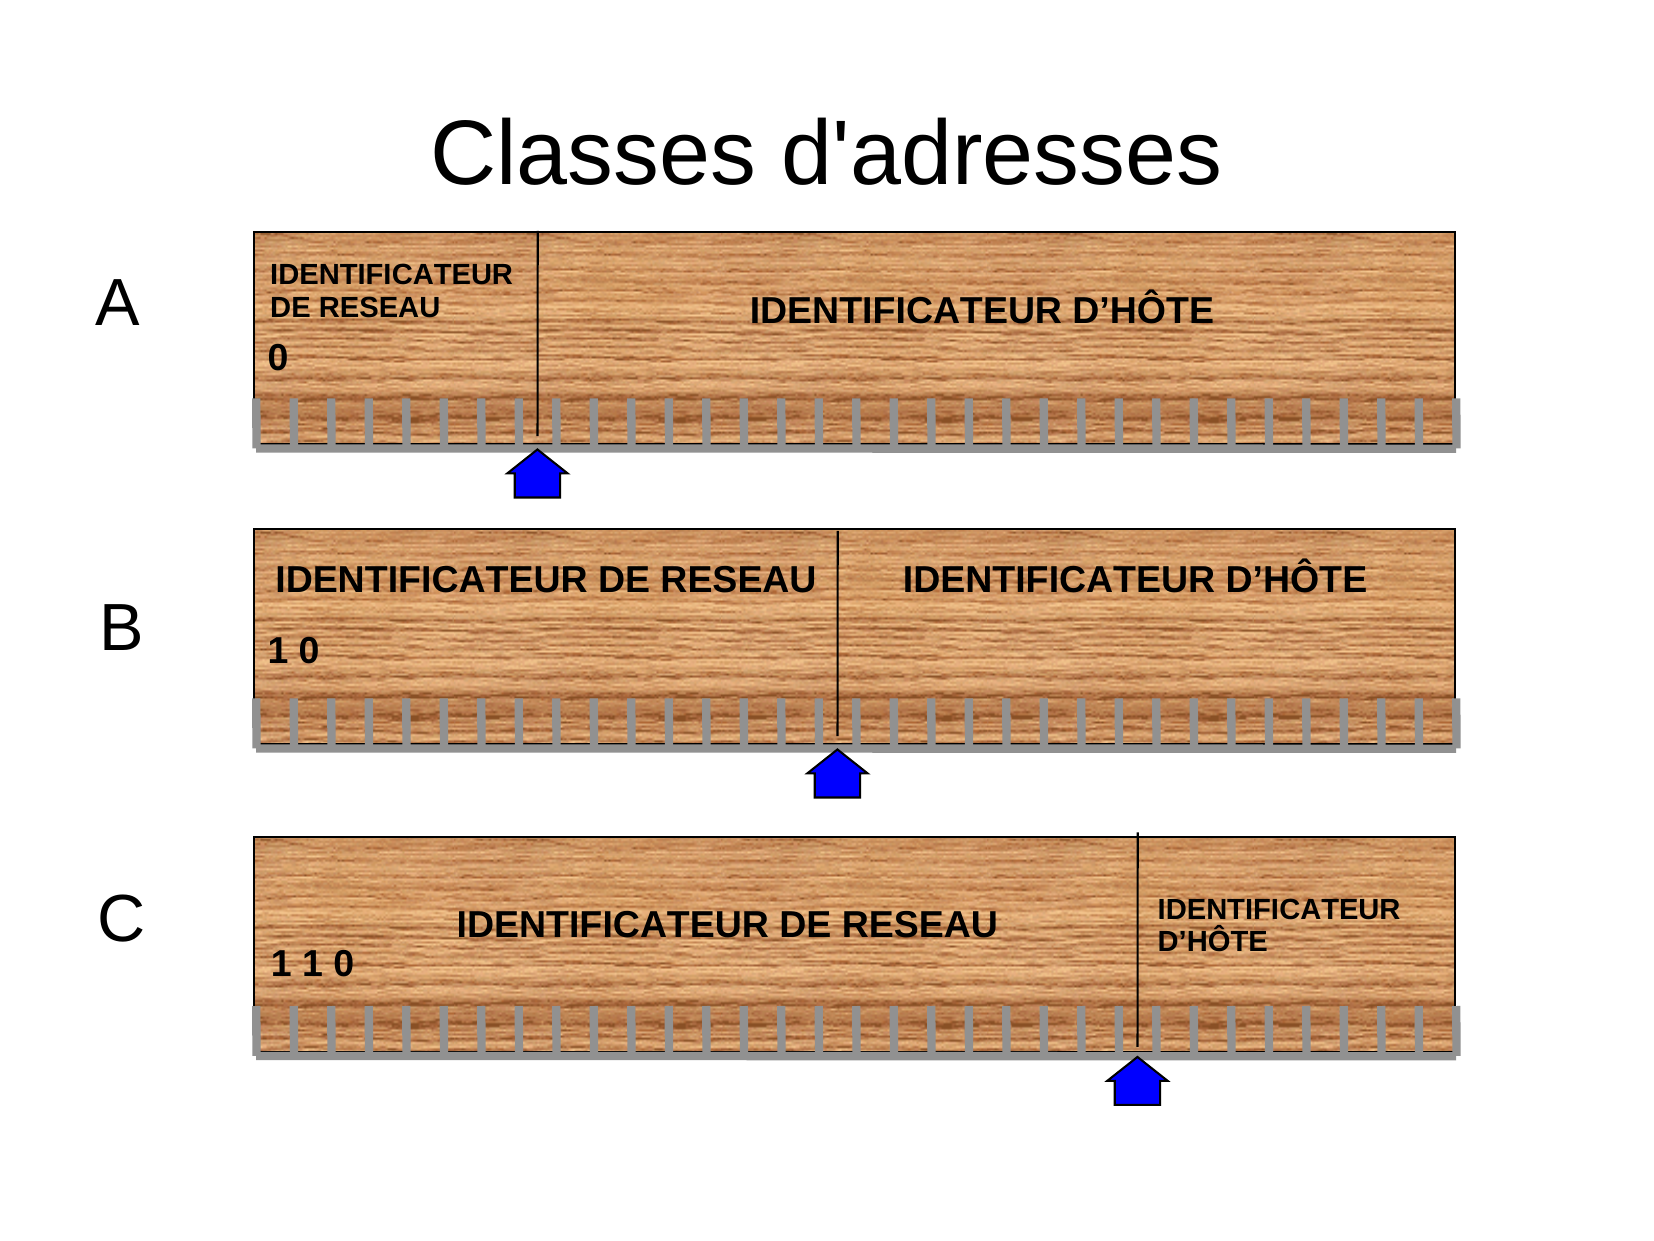

# Classes d'adresses
IDENTIFICATEUR DE RESEAU
A
IDENTIFICATEUR D’HÔTE
0
IDENTIFICATEUR DE RESEAU
IDENTIFICATEUR D’HÔTE
B
1 0
C
IDENTIFICATEUR D’HÔTE
IDENTIFICATEUR DE RESEAU
1 1 0